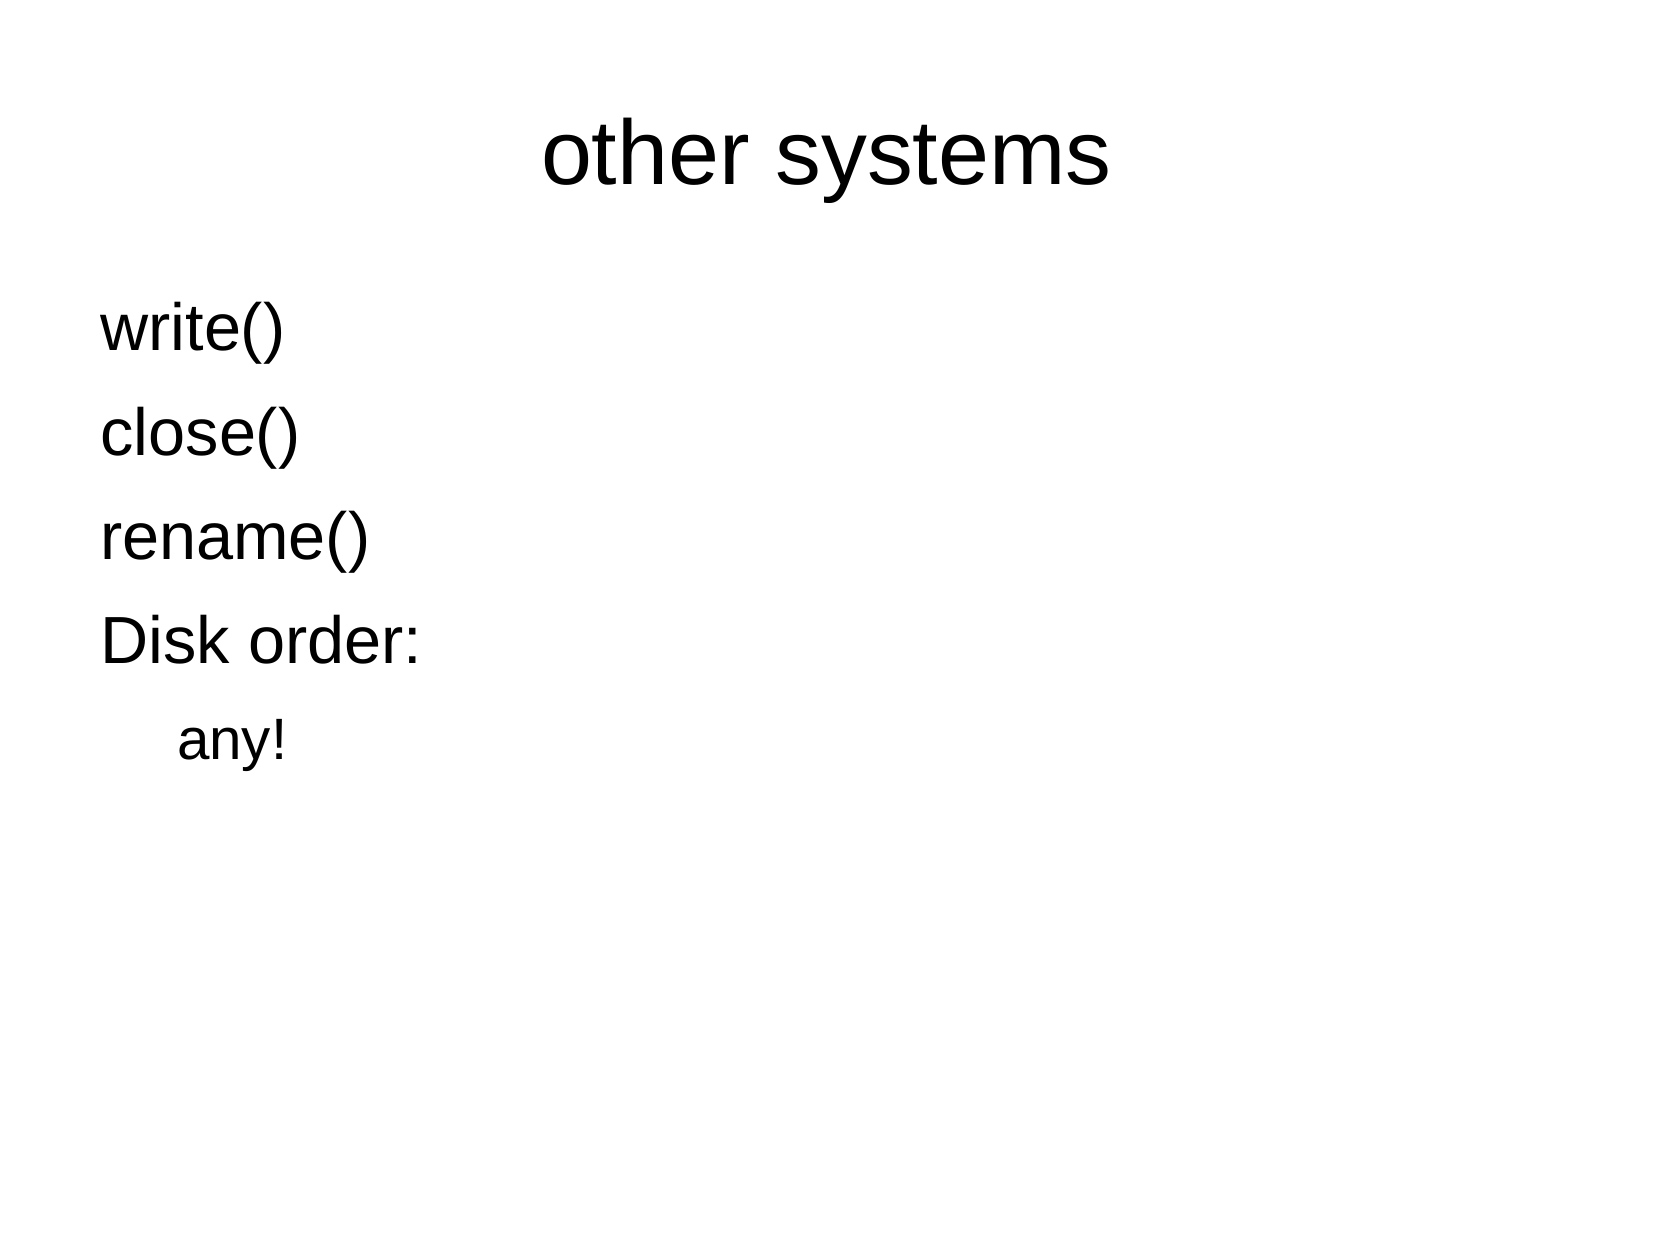

# other systems
write()
close()
rename()
Disk order:
any!